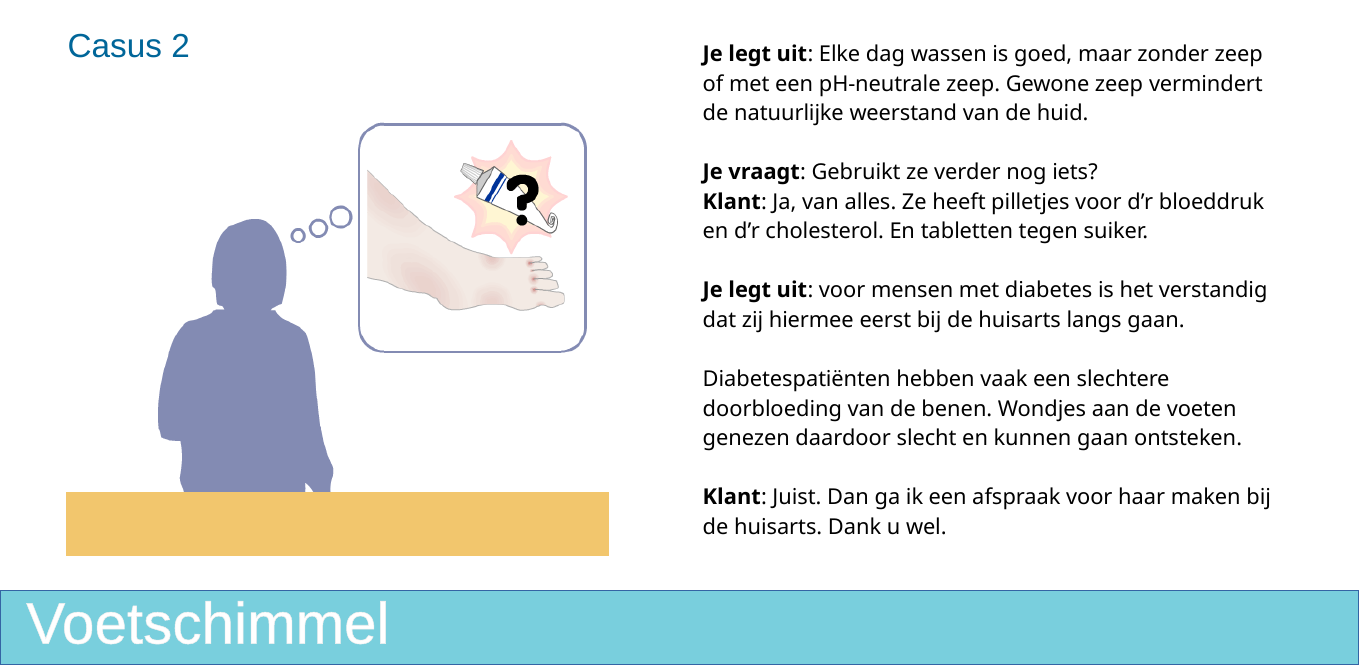

# Casus 2
Je legt uit: Elke dag wassen is goed, maar zonder zeep of met een pH-neutrale zeep. Gewone zeep vermindert de natuurlijke weerstand van de huid.
Je vraagt: Gebruikt ze verder nog iets?
Klant: Ja, van alles. Ze heeft pilletjes voor d’r bloeddruk en d’r cholesterol. En tabletten tegen suiker.
Je legt uit: voor mensen met diabetes is het verstandig dat zij hiermee eerst bij de huisarts langs gaan.
Diabetespatiënten hebben vaak een slechtere doorbloeding van de benen. Wondjes aan de voeten genezen daardoor slecht en kunnen gaan ontsteken.
Klant: Juist. Dan ga ik een afspraak voor haar maken bij de huisarts. Dank u wel.
Voetschimmel